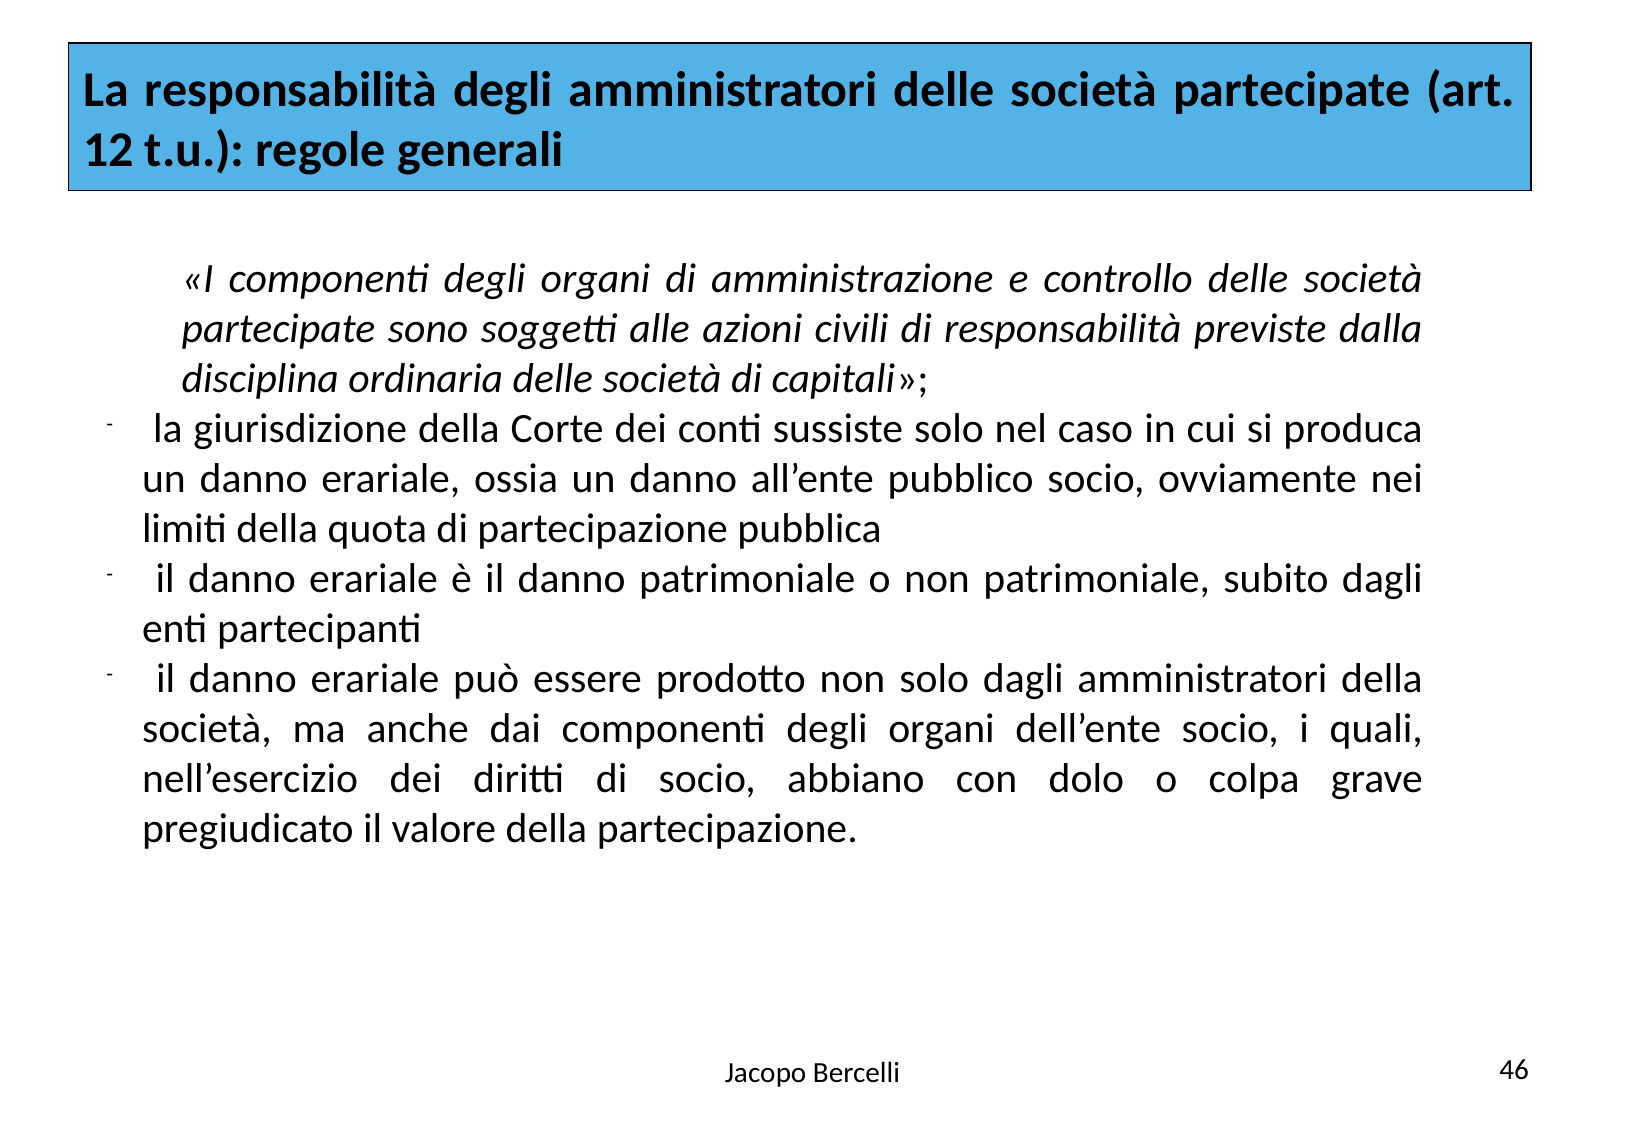

# La responsabilità degli amministratori delle società partecipate (art. 12 t.u.): regole generali
«I componenti degli organi di amministrazione e controllo delle società partecipate sono soggetti alle azioni civili di responsabilità previste dalla disciplina ordinaria delle società di capitali»;
 la giurisdizione della Corte dei conti sussiste solo nel caso in cui si produca un danno erariale, ossia un danno all’ente pubblico socio, ovviamente nei limiti della quota di partecipazione pubblica
 il danno erariale è il danno patrimoniale o non patrimoniale, subito dagli enti partecipanti
 il danno erariale può essere prodotto non solo dagli amministratori della società, ma anche dai componenti degli organi dell’ente socio, i quali, nell’esercizio dei diritti di socio, abbiano con dolo o colpa grave pregiudicato il valore della partecipazione.
Jacopo Bercelli